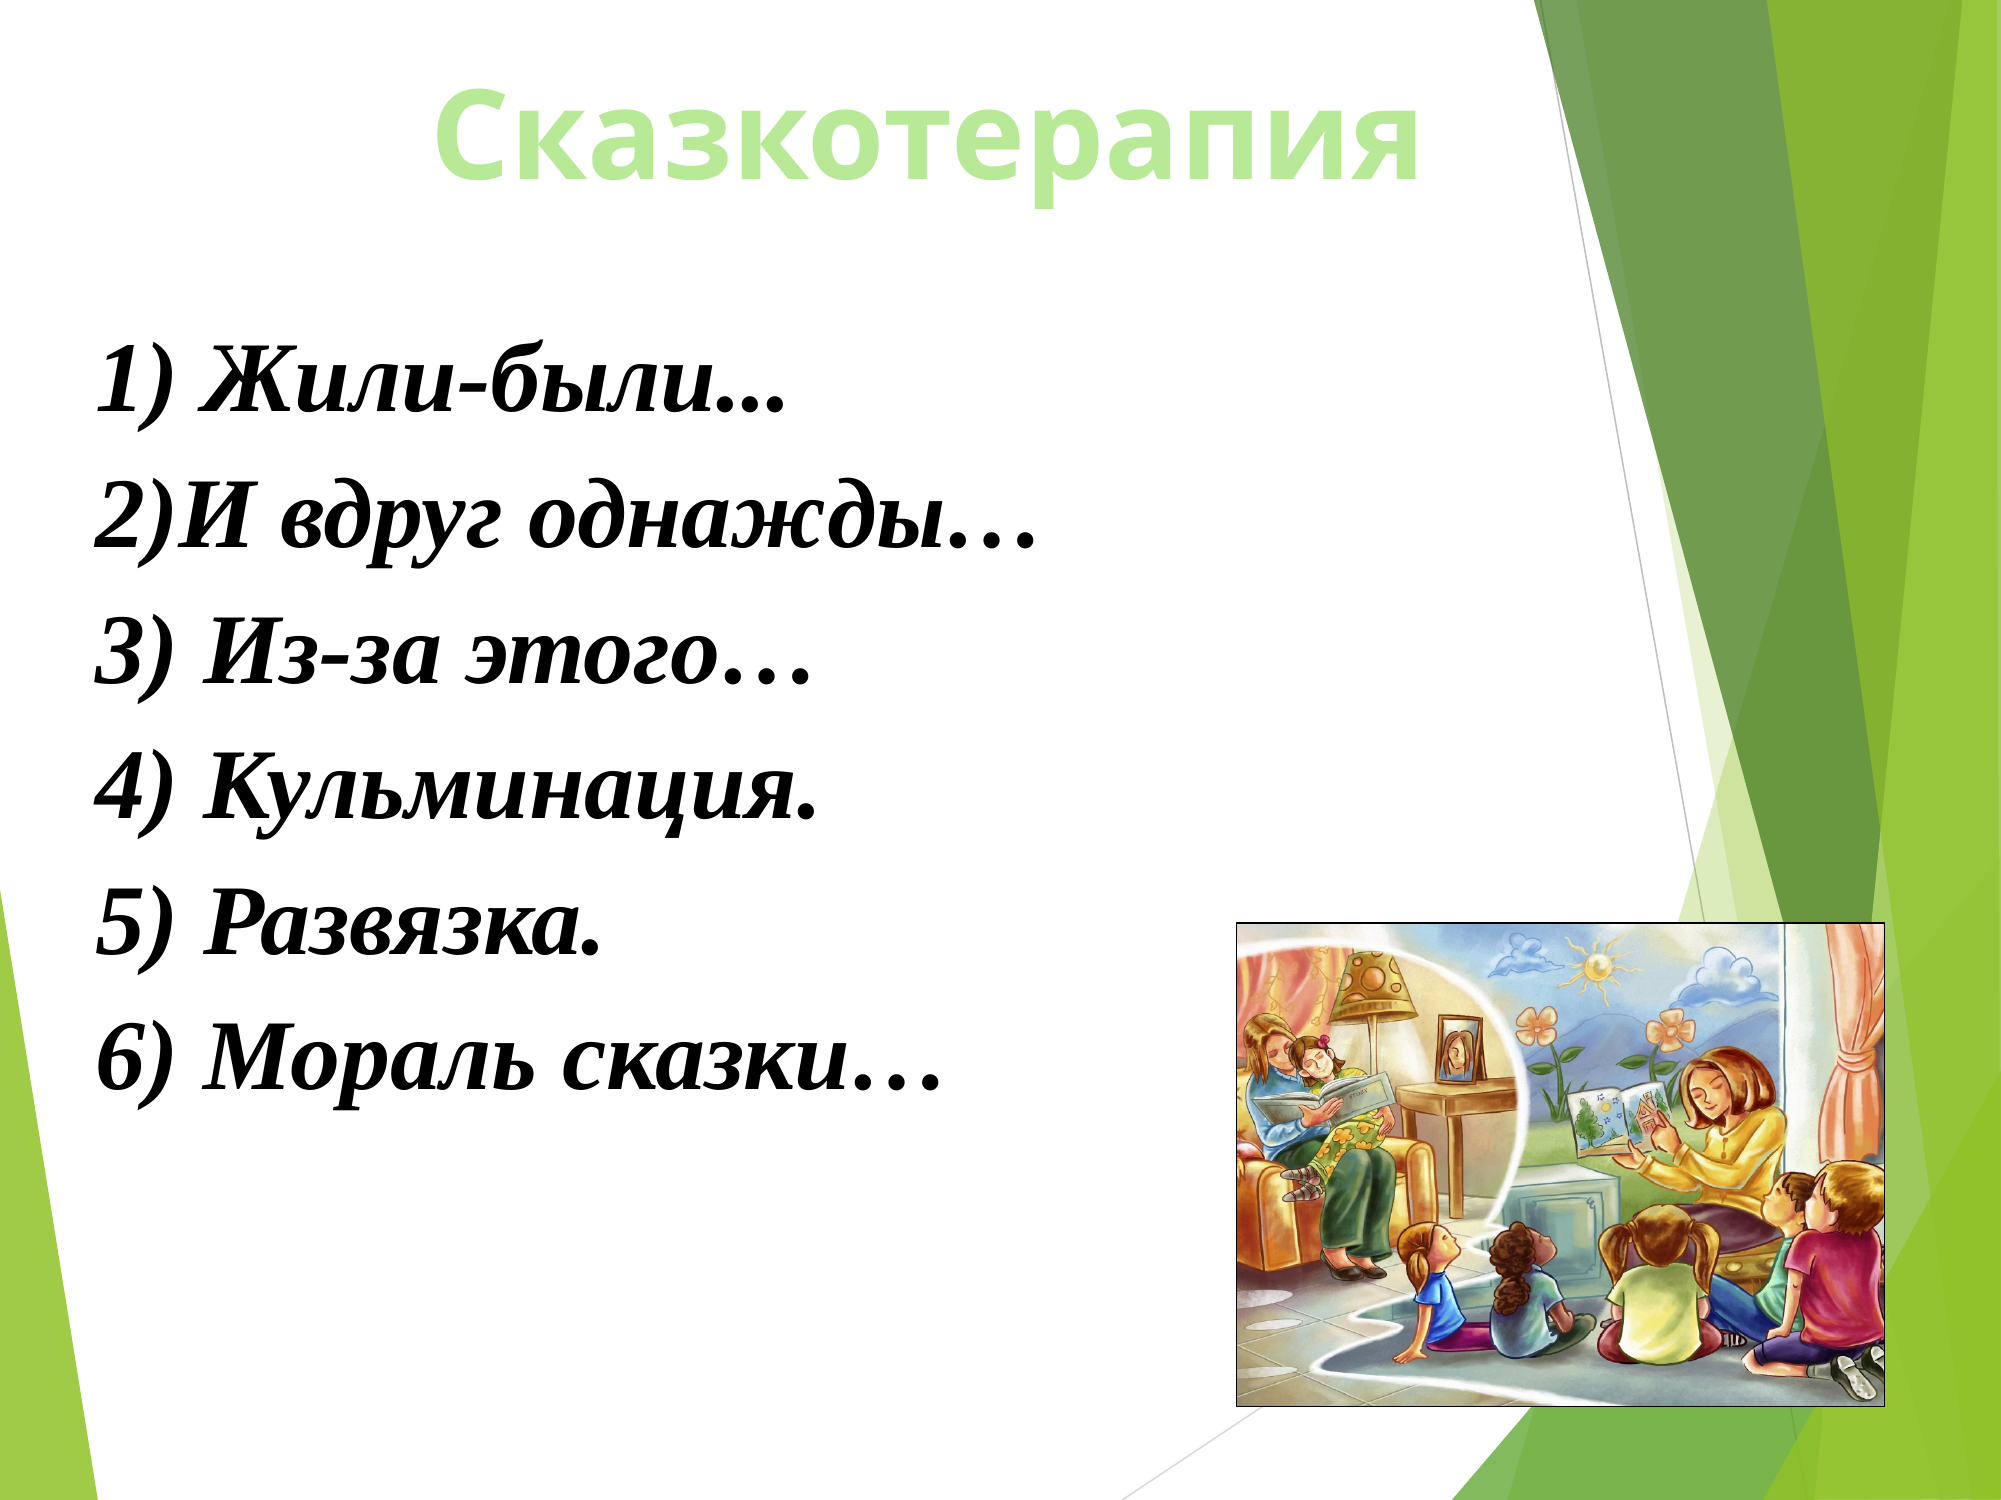

Сказкотерапия
1) Жили-были...
2)И вдруг однажды…
3) Из-за этого…
4) Кульминация.
5) Развязка.
6) Мораль сказки…